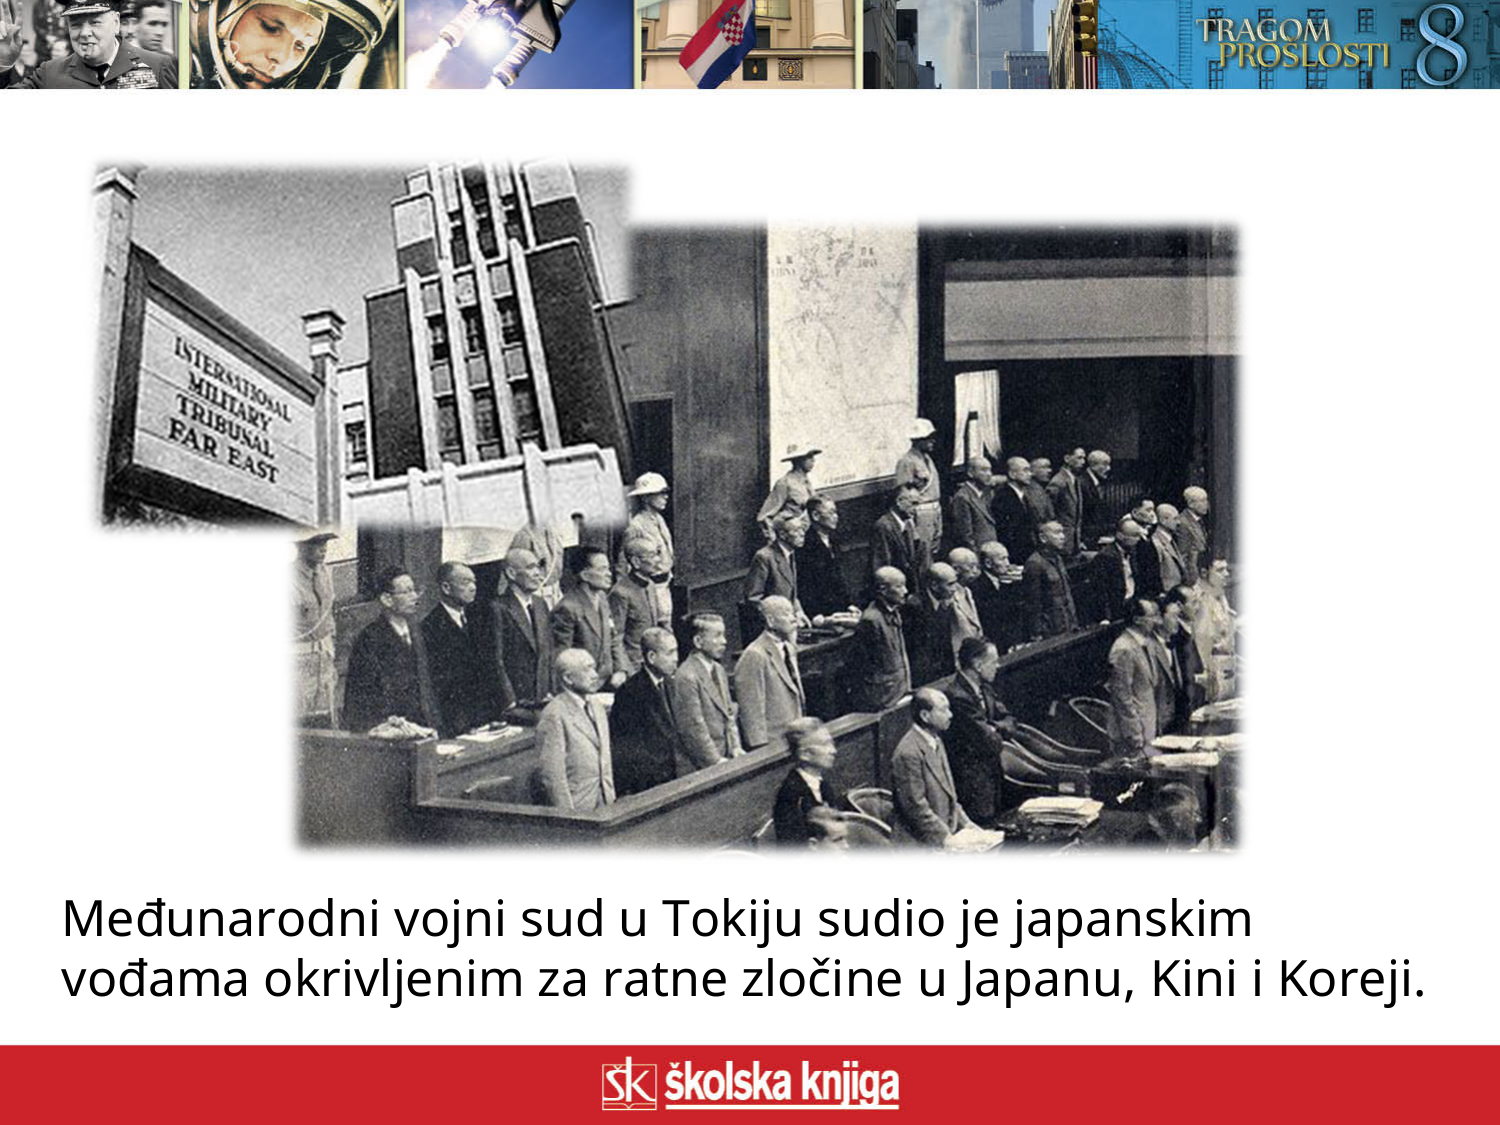

Međunarodni vojni sud u Tokiju sudio je japanskim vođama okrivljenim za ratne zločine u Japanu, Kini i Koreji.